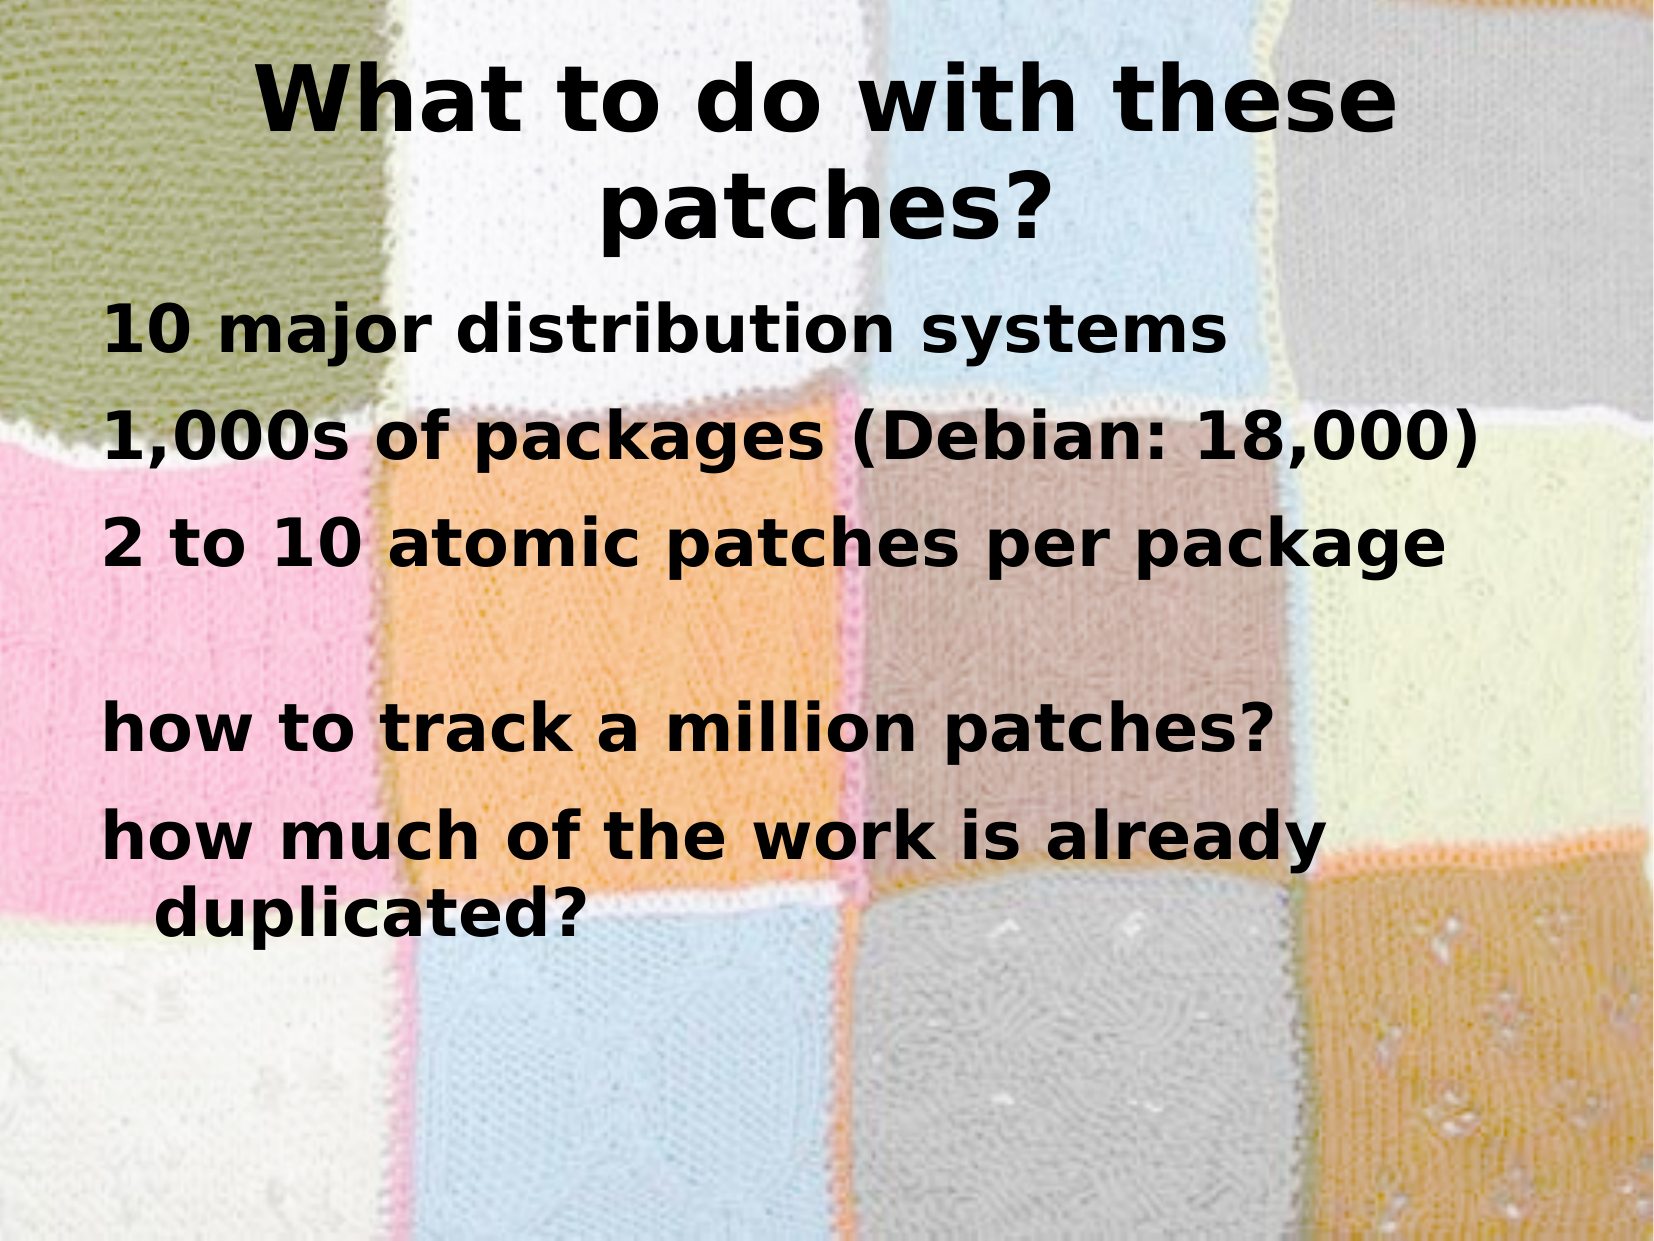

# What to do with these patches?
10 major distribution systems
1,000s of packages (Debian: 18,000)
2 to 10 atomic patches per package
how to track a million patches?
how much of the work is already duplicated?